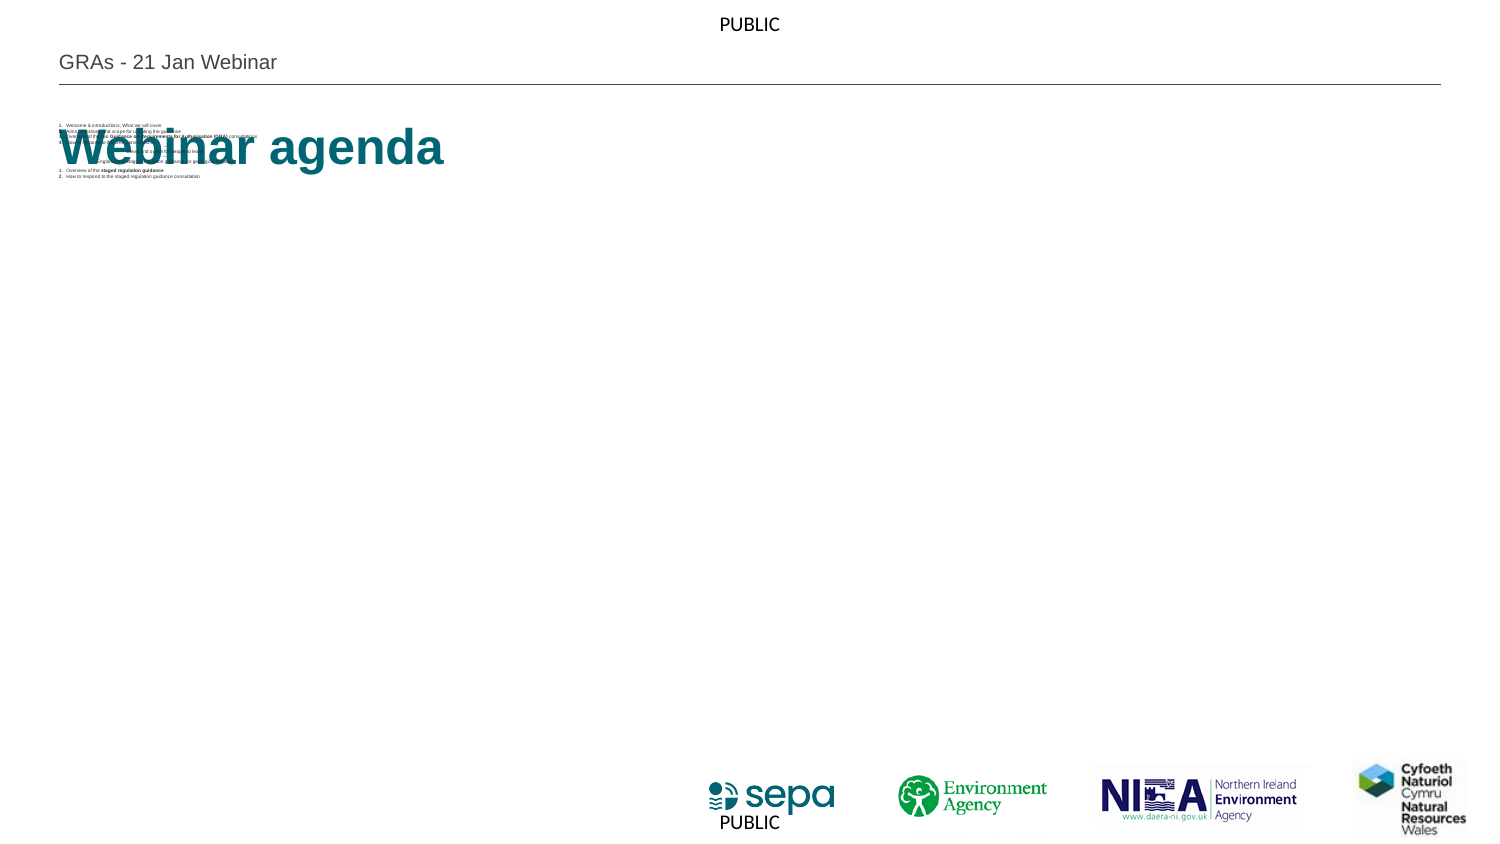

GRAs - 21 Jan Webinar
# Webinar agenda
Welcome & introductions, What we will cover
Aims, objectives and scope for updating the guidance
Overview of the two Guidance on Requirements for Authorisation (GRA) consultations
How to respond to the GRA consultations
---
Break and option for people to leave
---
England-only staged regulation guidance for geological disposal
Overview of the staged regulation guidance
How to respond to the staged regulation guidance consultation